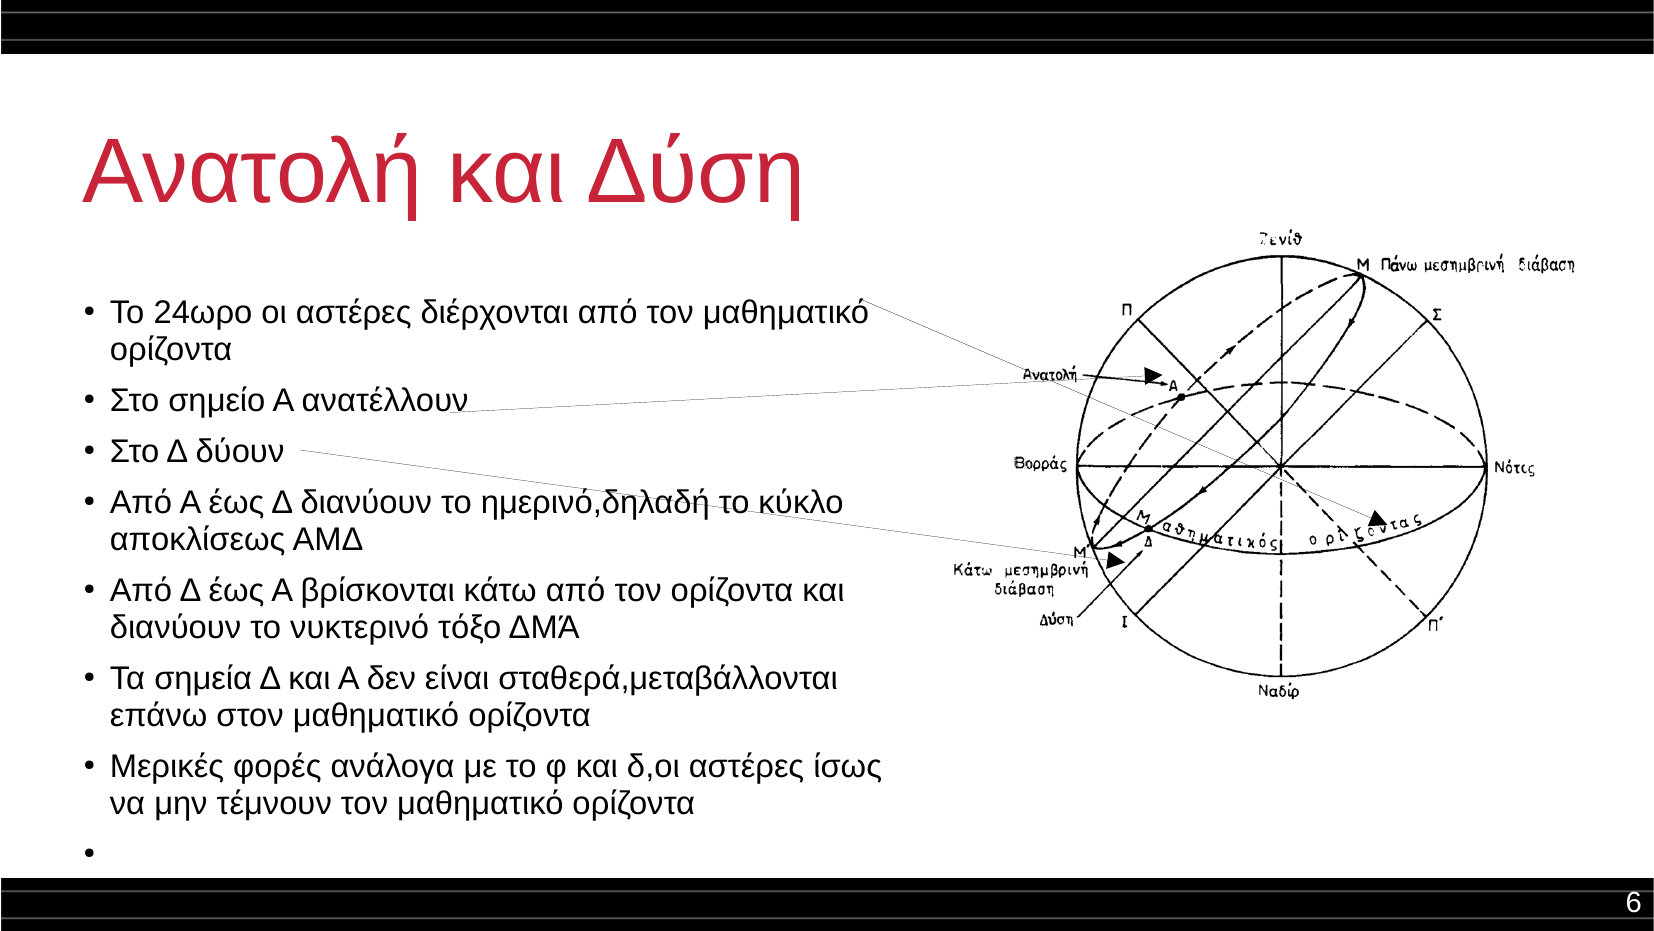

# Ανατολή και Δύση
νός
Το 24ωρο οι αστέρες διέρχονται από τον μαθηματικό ορίζοντα
Στο σημείο Α ανατέλλουν
Στο Δ δύουν
Από Α έως Δ διανύουν το ημερινό,δηλαδή το κύκλο αποκλίσεως ΑΜΔ
Από Δ έως Α βρίσκονται κάτω από τον ορίζοντα και διανύουν το νυκτερινό τόξο ΔΜΆ
Τα σημεία Δ και Α δεν είναι σταθερά,μεταβάλλονται επάνω στον μαθηματικό ορίζοντα
Μερικές φορές ανάλογα με το φ και δ,οι αστέρες ίσως να μην τέμνουν τον μαθηματικό ορίζοντα